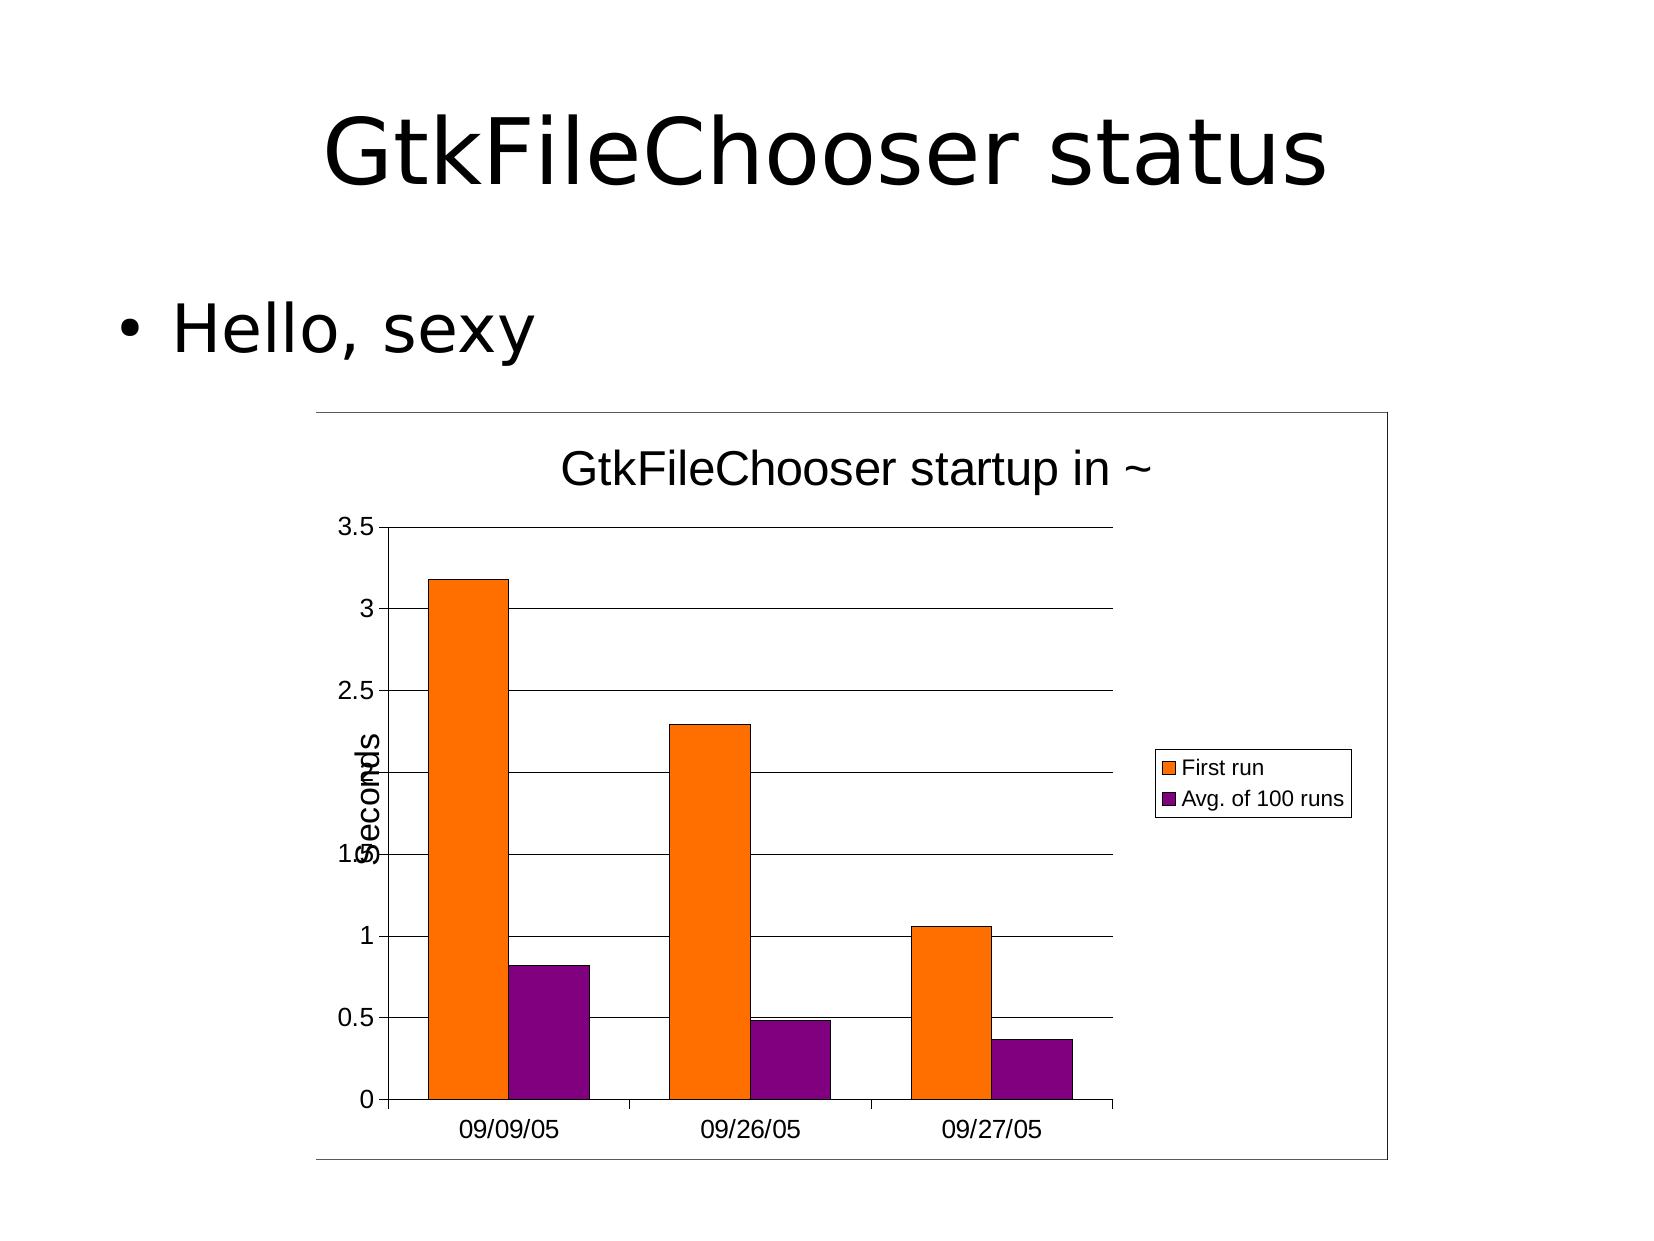

# GtkFileChooser status
Hello, sexy
### Chart: GtkFileChooser startup in ~
| Category | First run | Avg. of 100 runs |
|---|---|---|
| 09/09/05 | 3.18 | 0.818 |
| 09/26/05 | 2.294 | 0.483 |
| 09/27/05 | 1.056 | 0.366 |